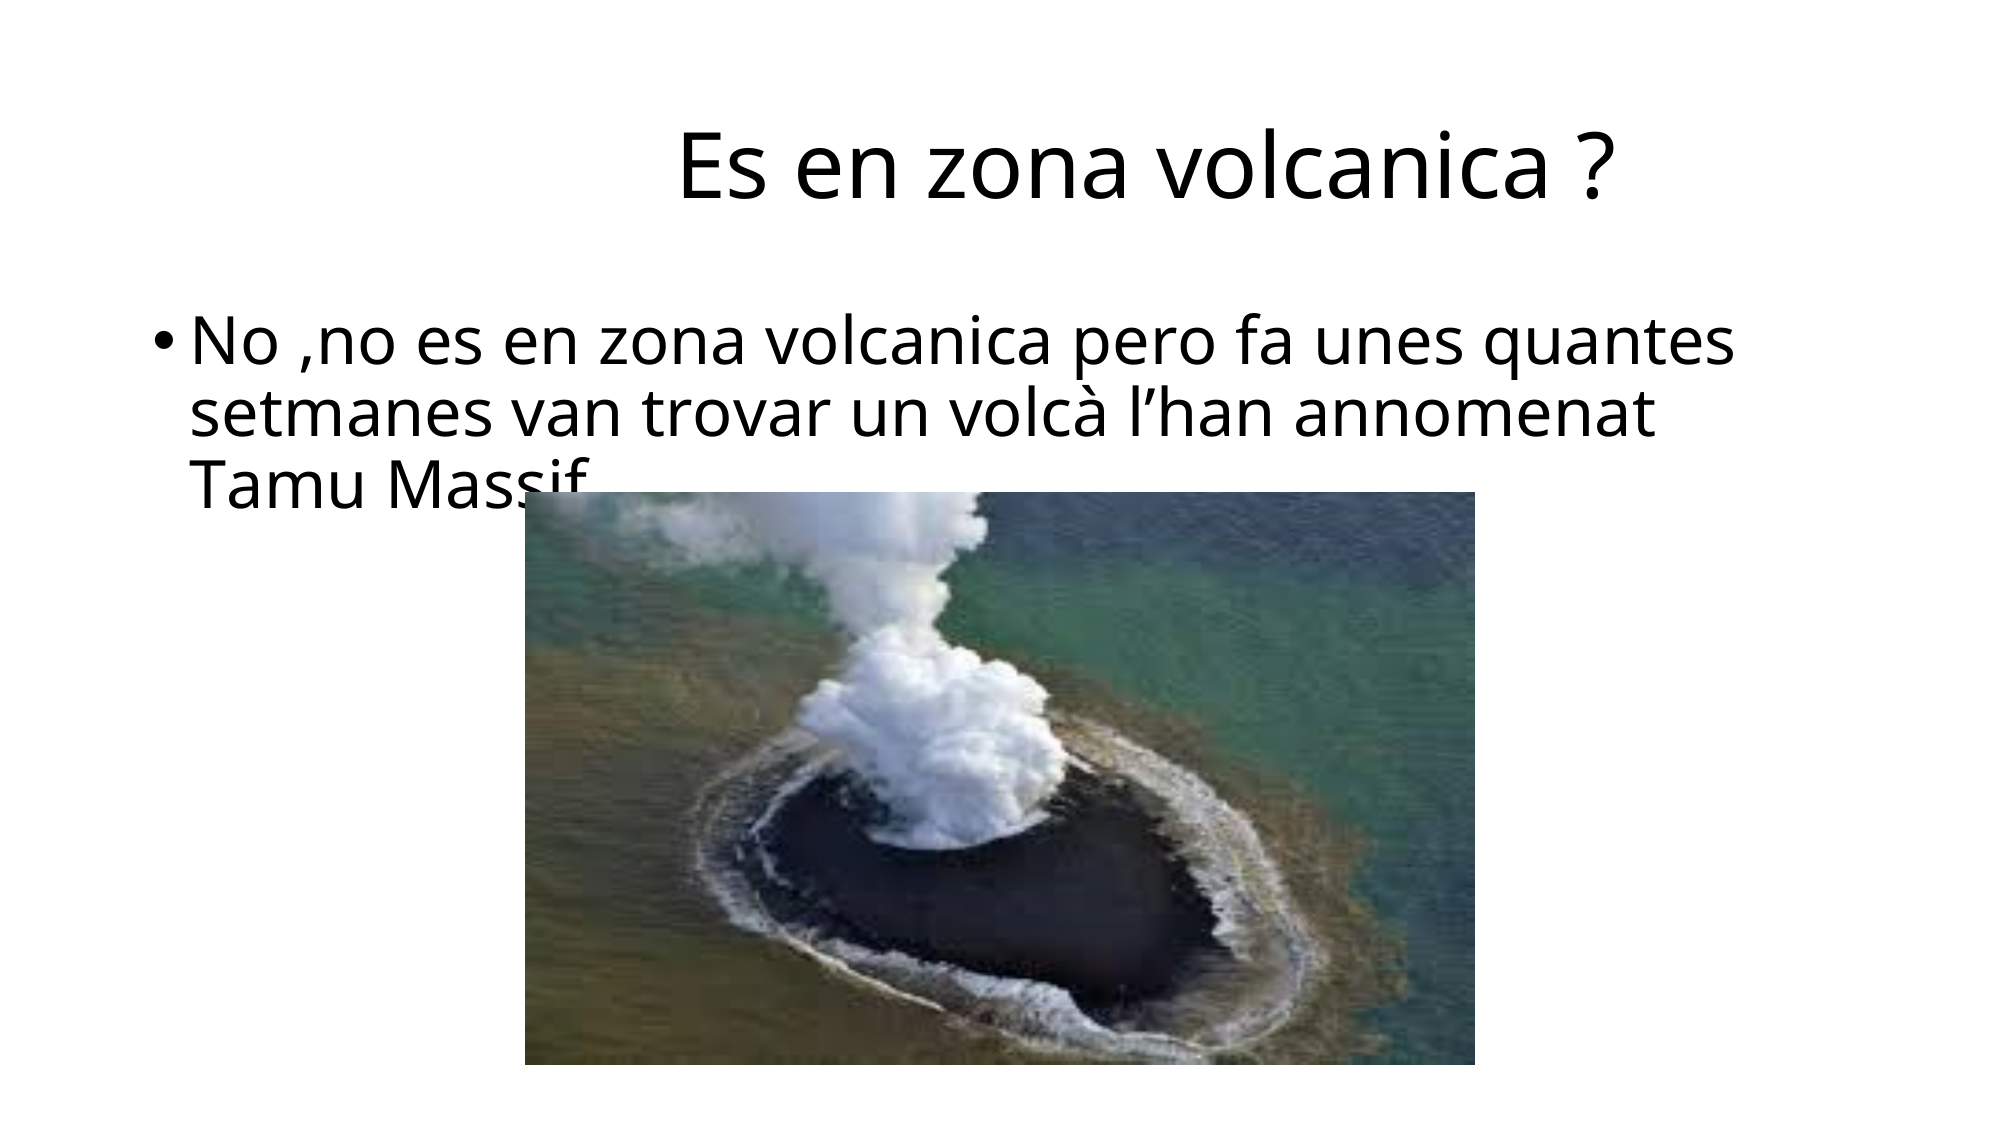

# Es en zona volcanica ?
No ,no es en zona volcanica pero fa unes quantes setmanes van trovar un volcà l’han annomenat Tamu Massif.